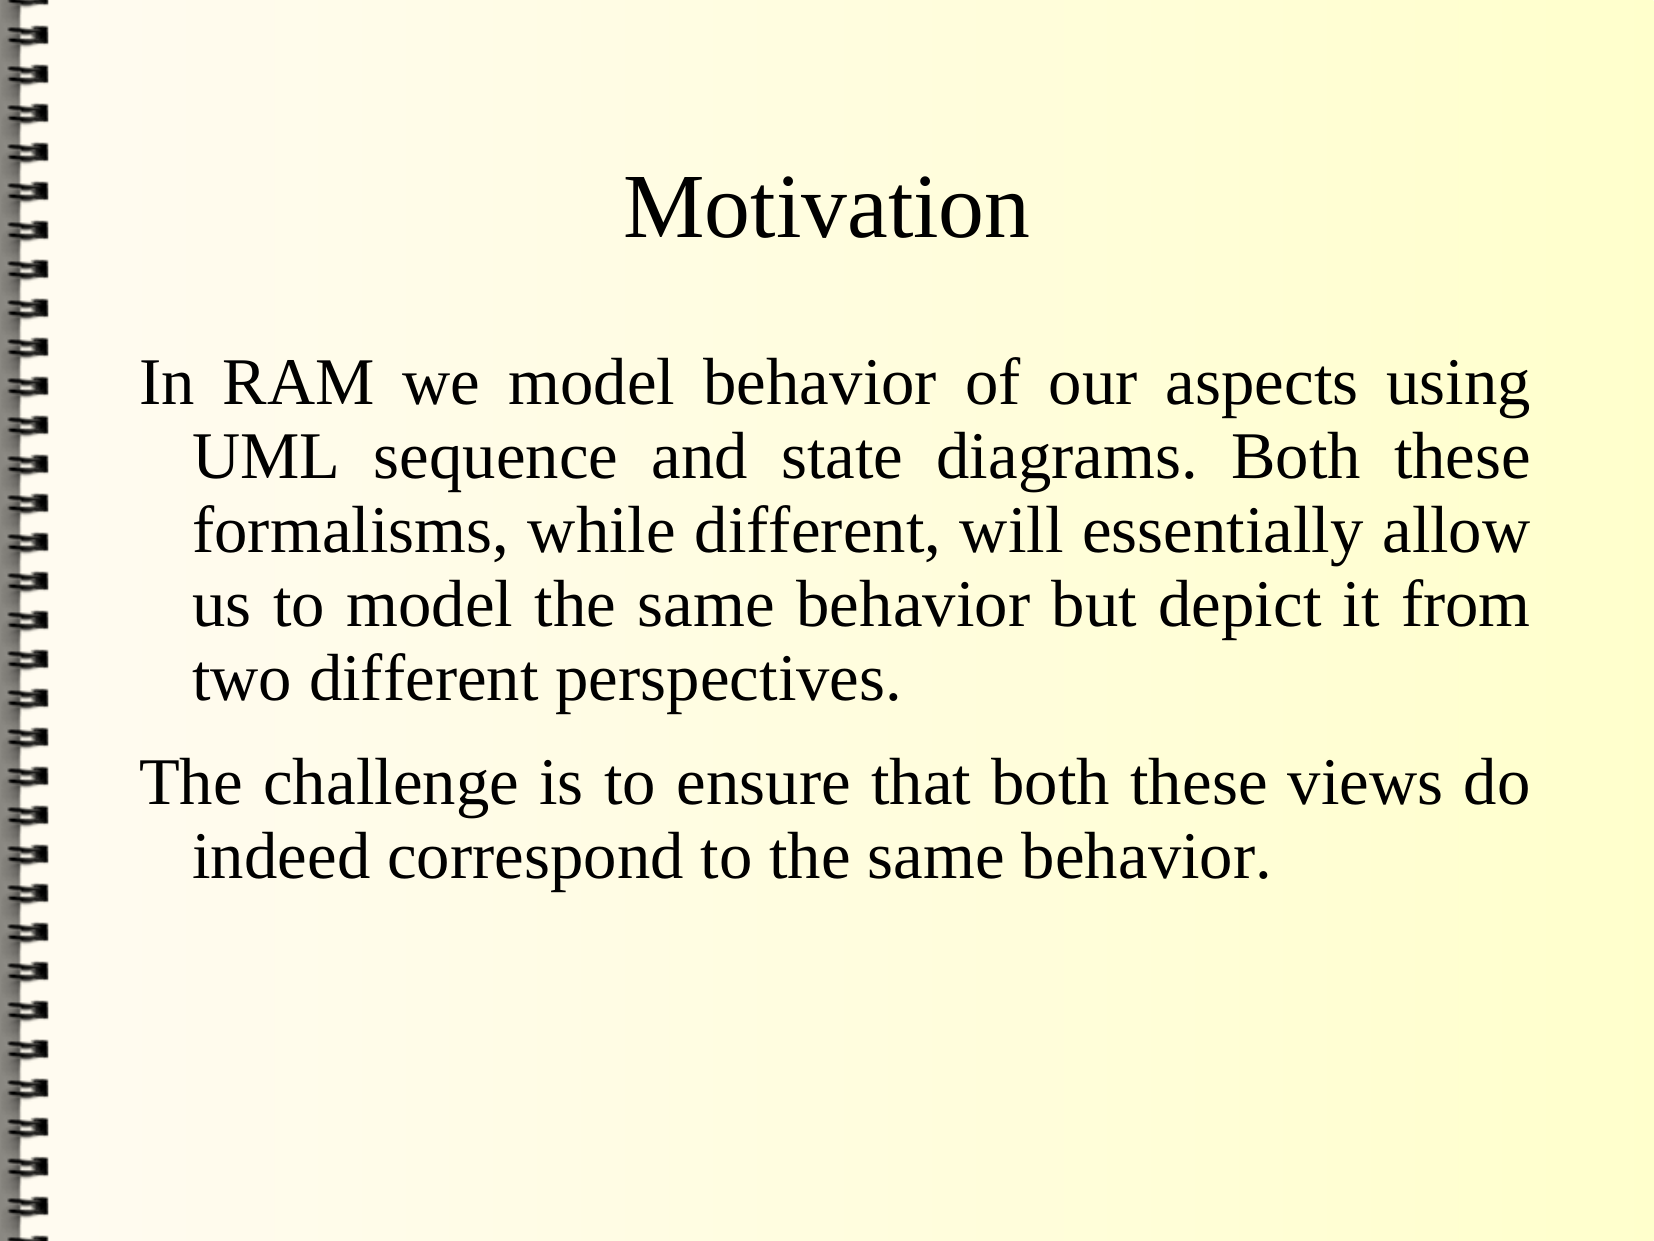

# Motivation
In RAM we model behavior of our aspects using UML sequence and state diagrams. Both these formalisms, while different, will essentially allow us to model the same behavior but depict it from two different perspectives.
The challenge is to ensure that both these views do indeed correspond to the same behavior.